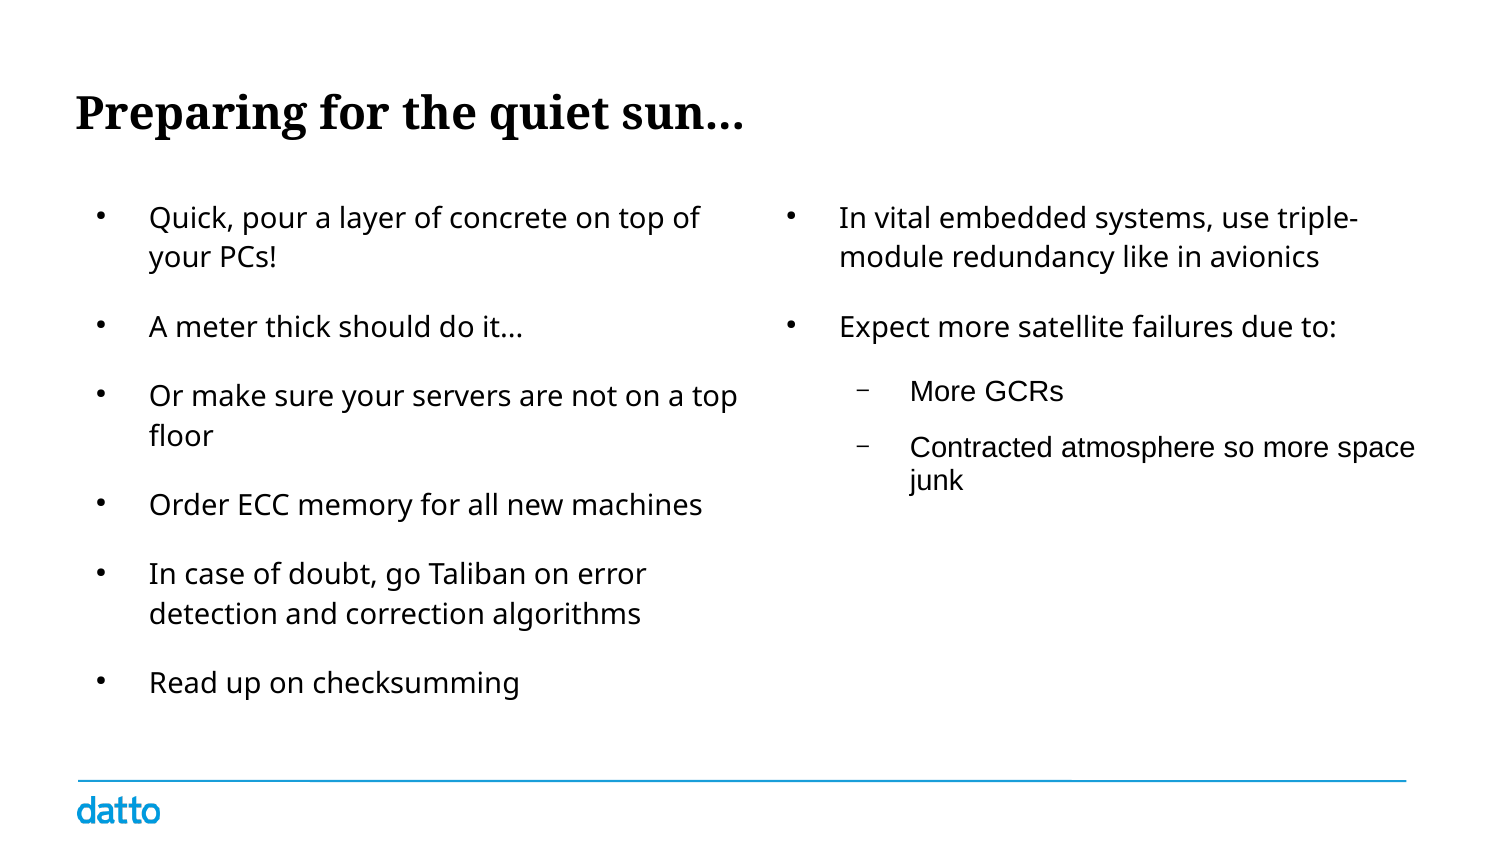

# Preparing for the quiet sun...
Quick, pour a layer of concrete on top of your PCs!
A meter thick should do it...
Or make sure your servers are not on a top floor
Order ECC memory for all new machines
In case of doubt, go Taliban on error detection and correction algorithms
Read up on checksumming
In vital embedded systems, use triple-module redundancy like in avionics
Expect more satellite failures due to:
More GCRs
Contracted atmosphere so more space junk